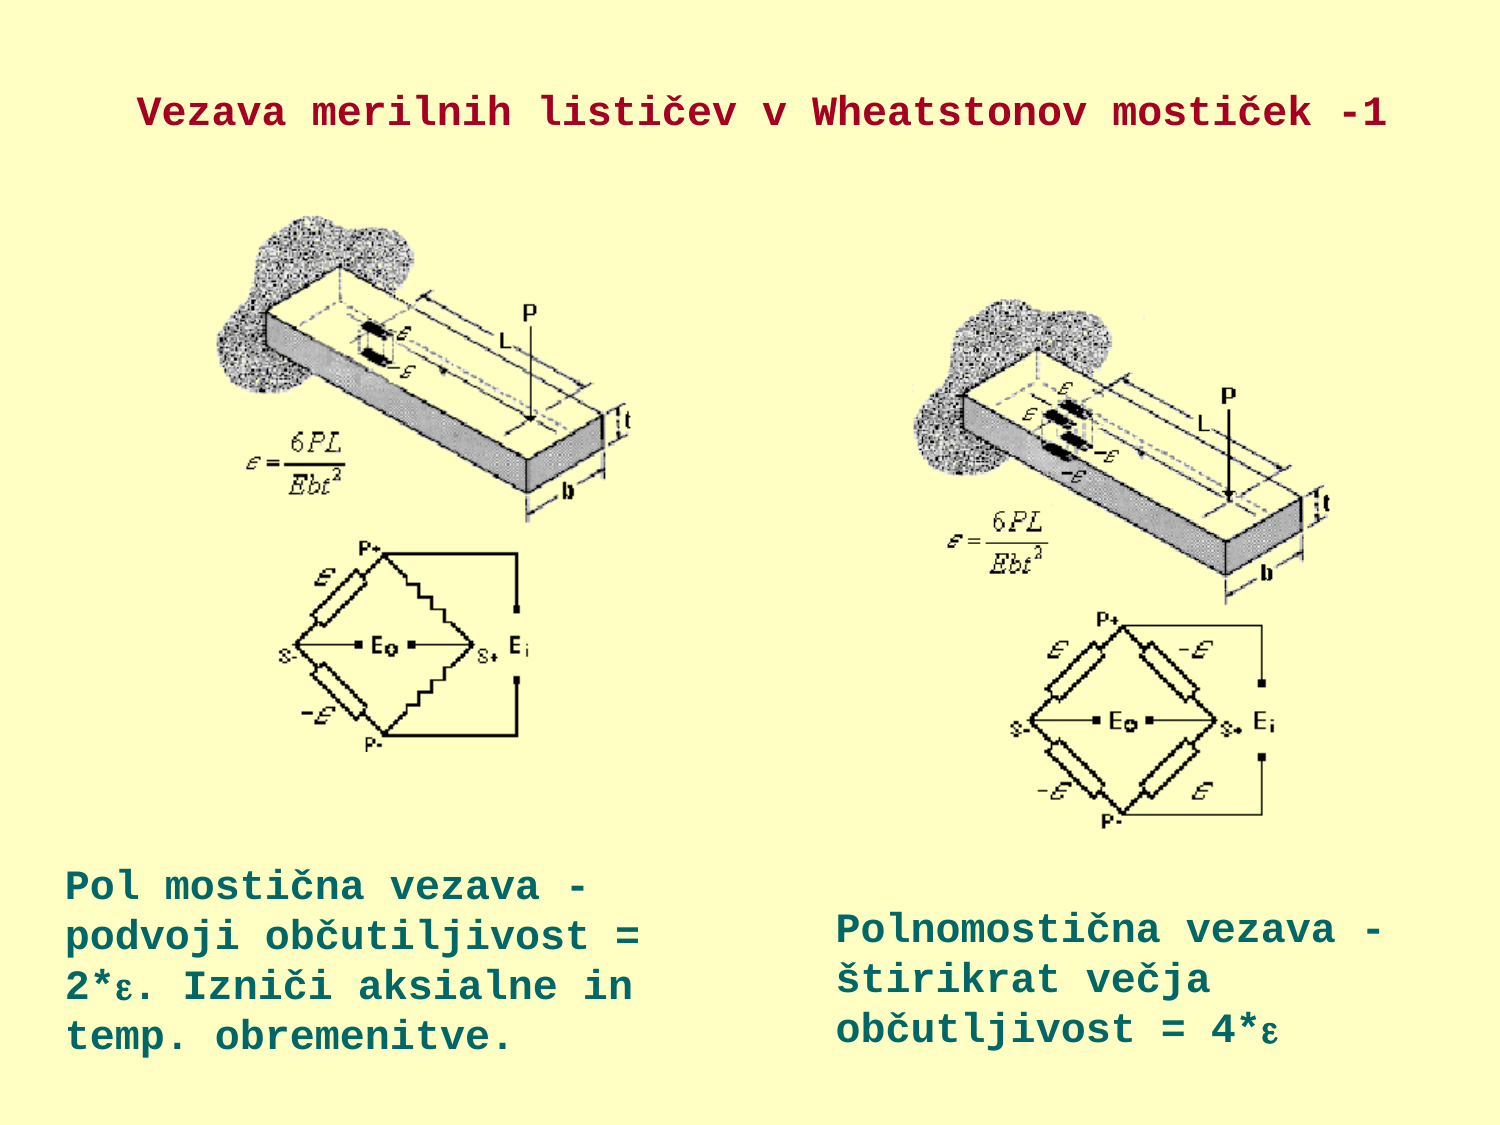

# Vezava merilnih lističev v Wheatstonov mostiček -1
Pol mostična vezava - podvoji občutiljivost = 2*. Izniči aksialne in temp. obremenitve.
Polnomostična vezava - štirikrat večja občutljivost = 4*